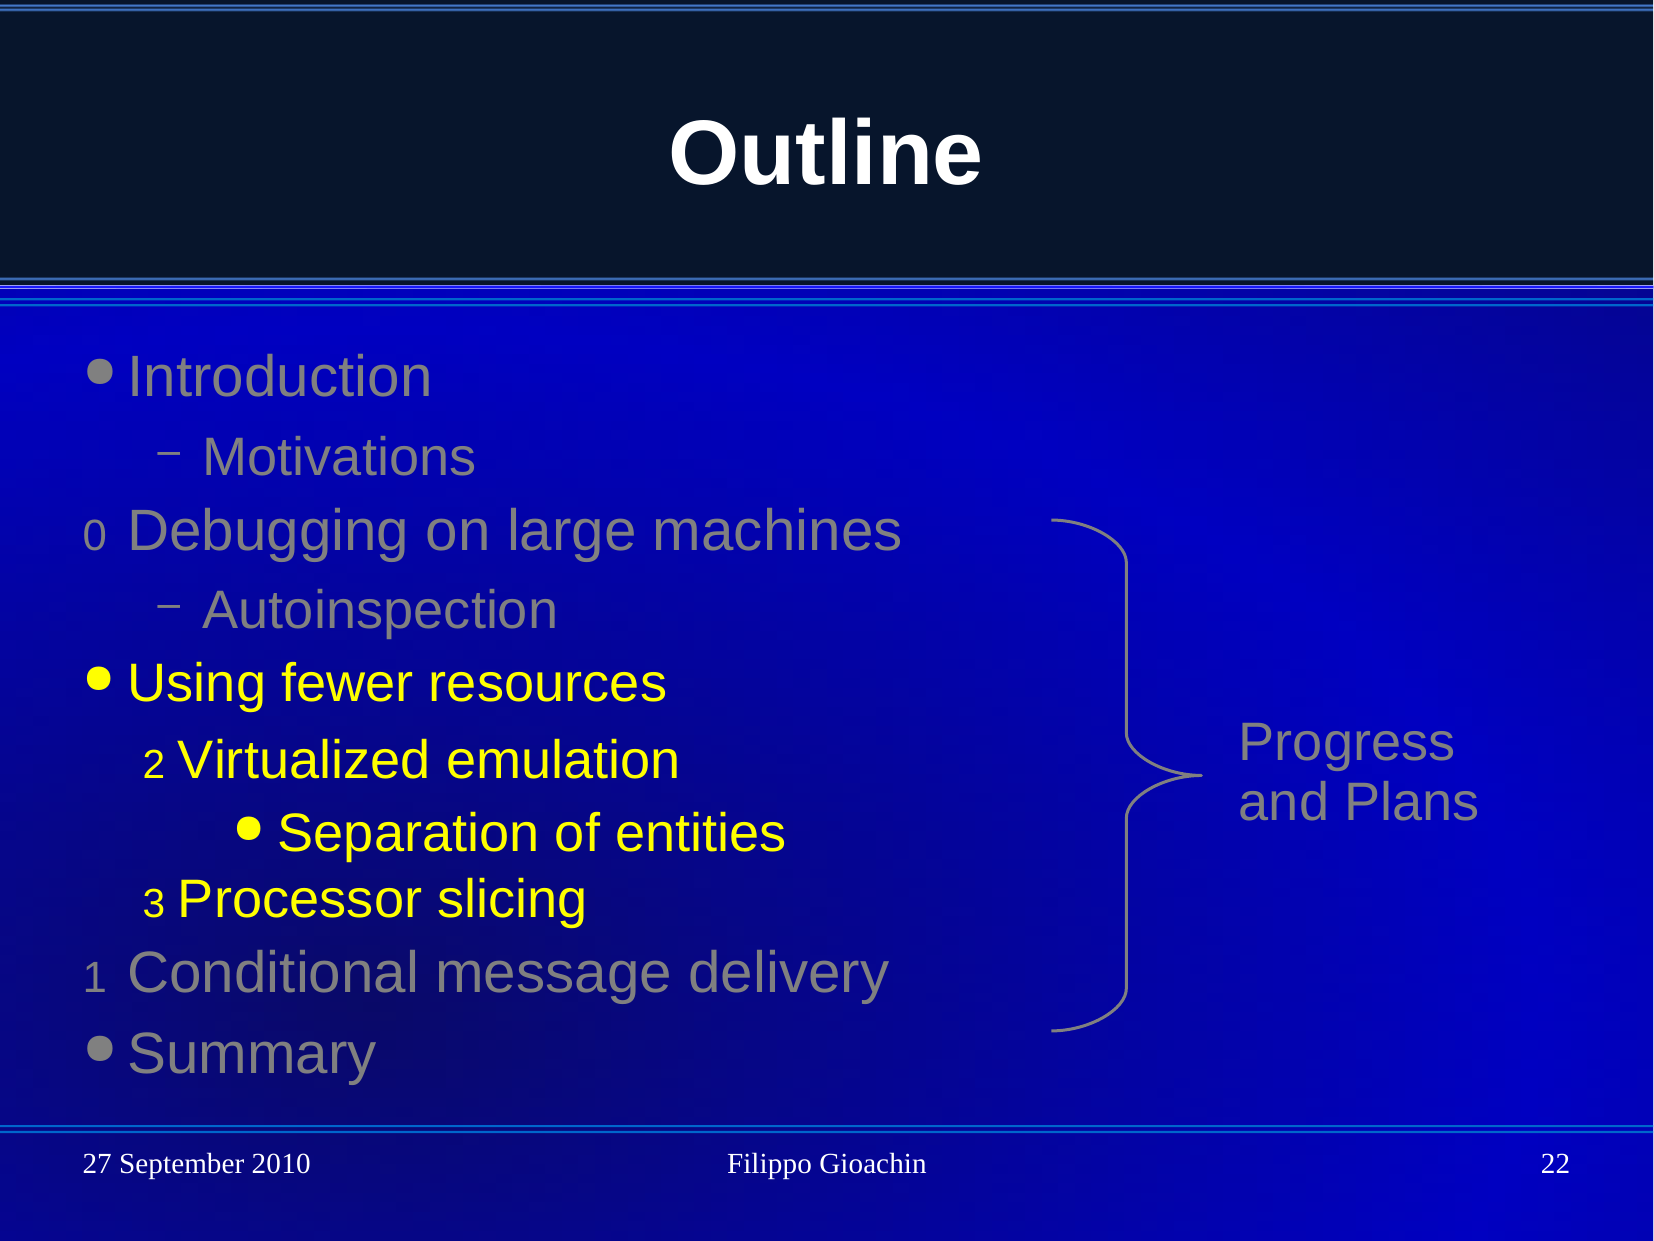

# Outline
Introduction
Motivations
Debugging on large machines
Autoinspection
Using fewer resources
Virtualized emulation
Separation of entities
Processor slicing
Conditional message delivery
Summary
Progress
and Plans
27 September 2010
Filippo Gioachin
22